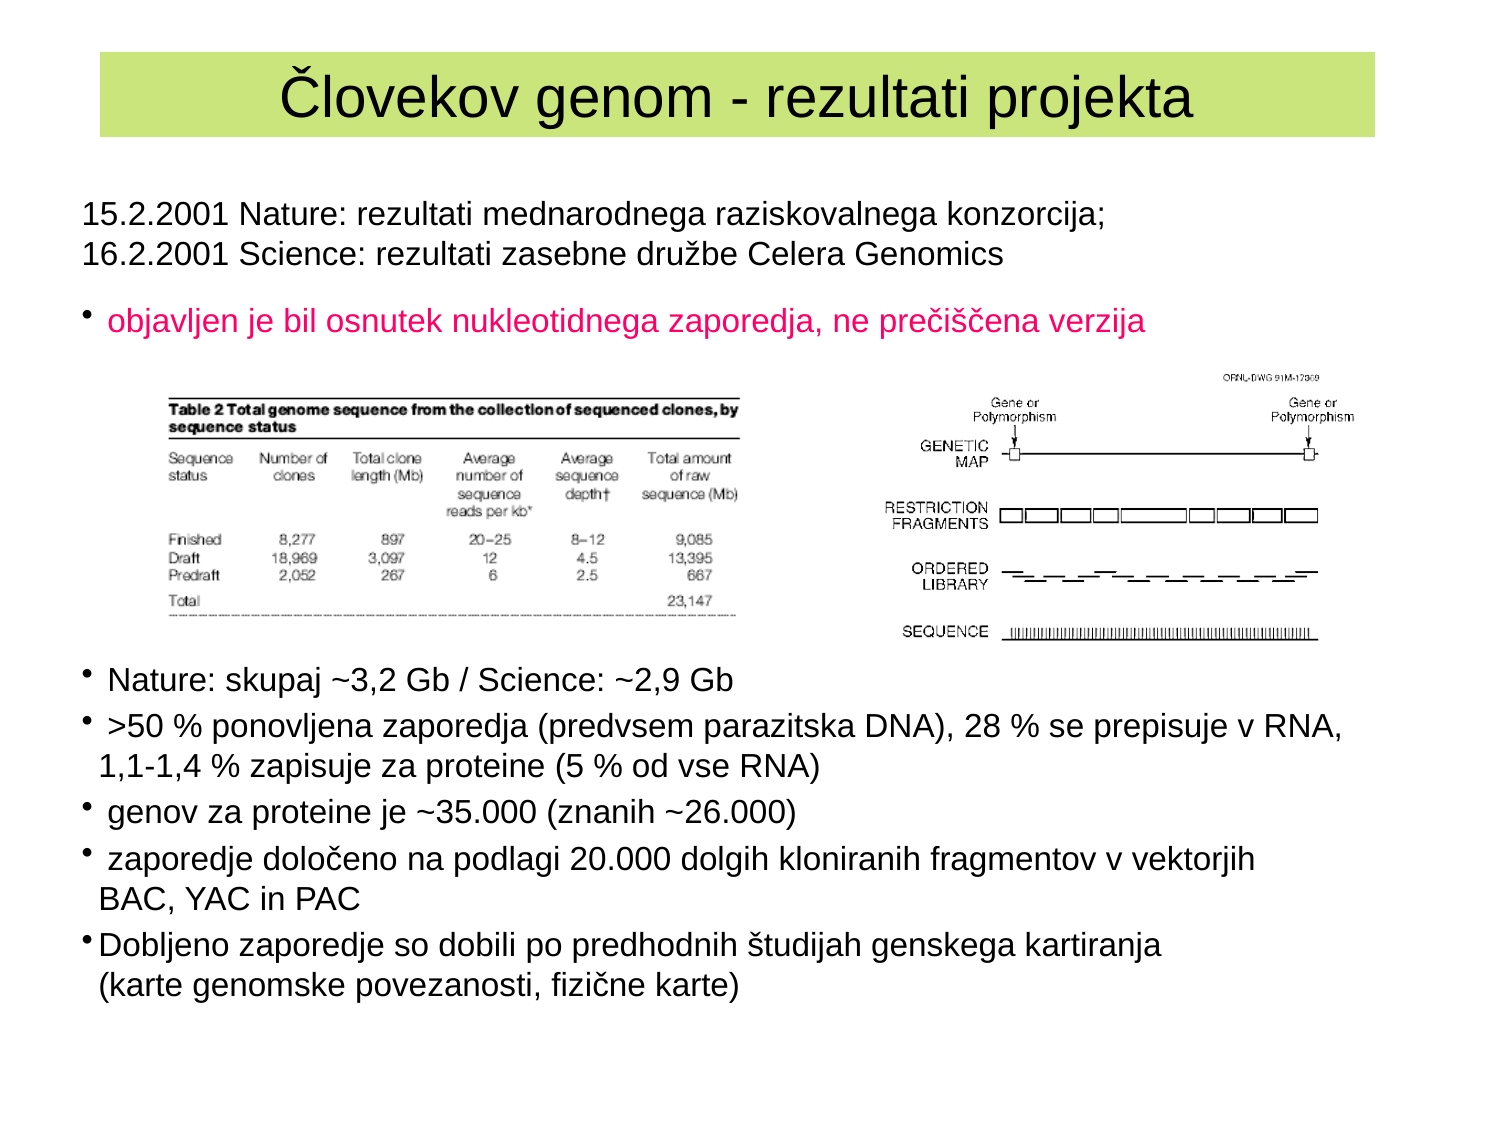

# Človekov genom - rezultati projekta
15.2.2001 Nature: rezultati mednarodnega raziskovalnega konzorcija;
16.2.2001 Science: rezultati zasebne družbe Celera Genomics
 objavljen je bil osnutek nukleotidnega zaporedja, ne prečiščena verzija
 Nature: skupaj ~3,2 Gb / Science: ~2,9 Gb
 >50 % ponovljena zaporedja (predvsem parazitska DNA), 28 % se prepisuje v RNA,
1,1-1,4 % zapisuje za proteine (5 % od vse RNA)
 genov za proteine je ~35.000 (znanih ~26.000)
 zaporedje določeno na podlagi 20.000 dolgih kloniranih fragmentov v vektorjih
BAC, YAC in PAC
Dobljeno zaporedje so dobili po predhodnih študijah genskega kartiranja
(karte genomske povezanosti, fizične karte)